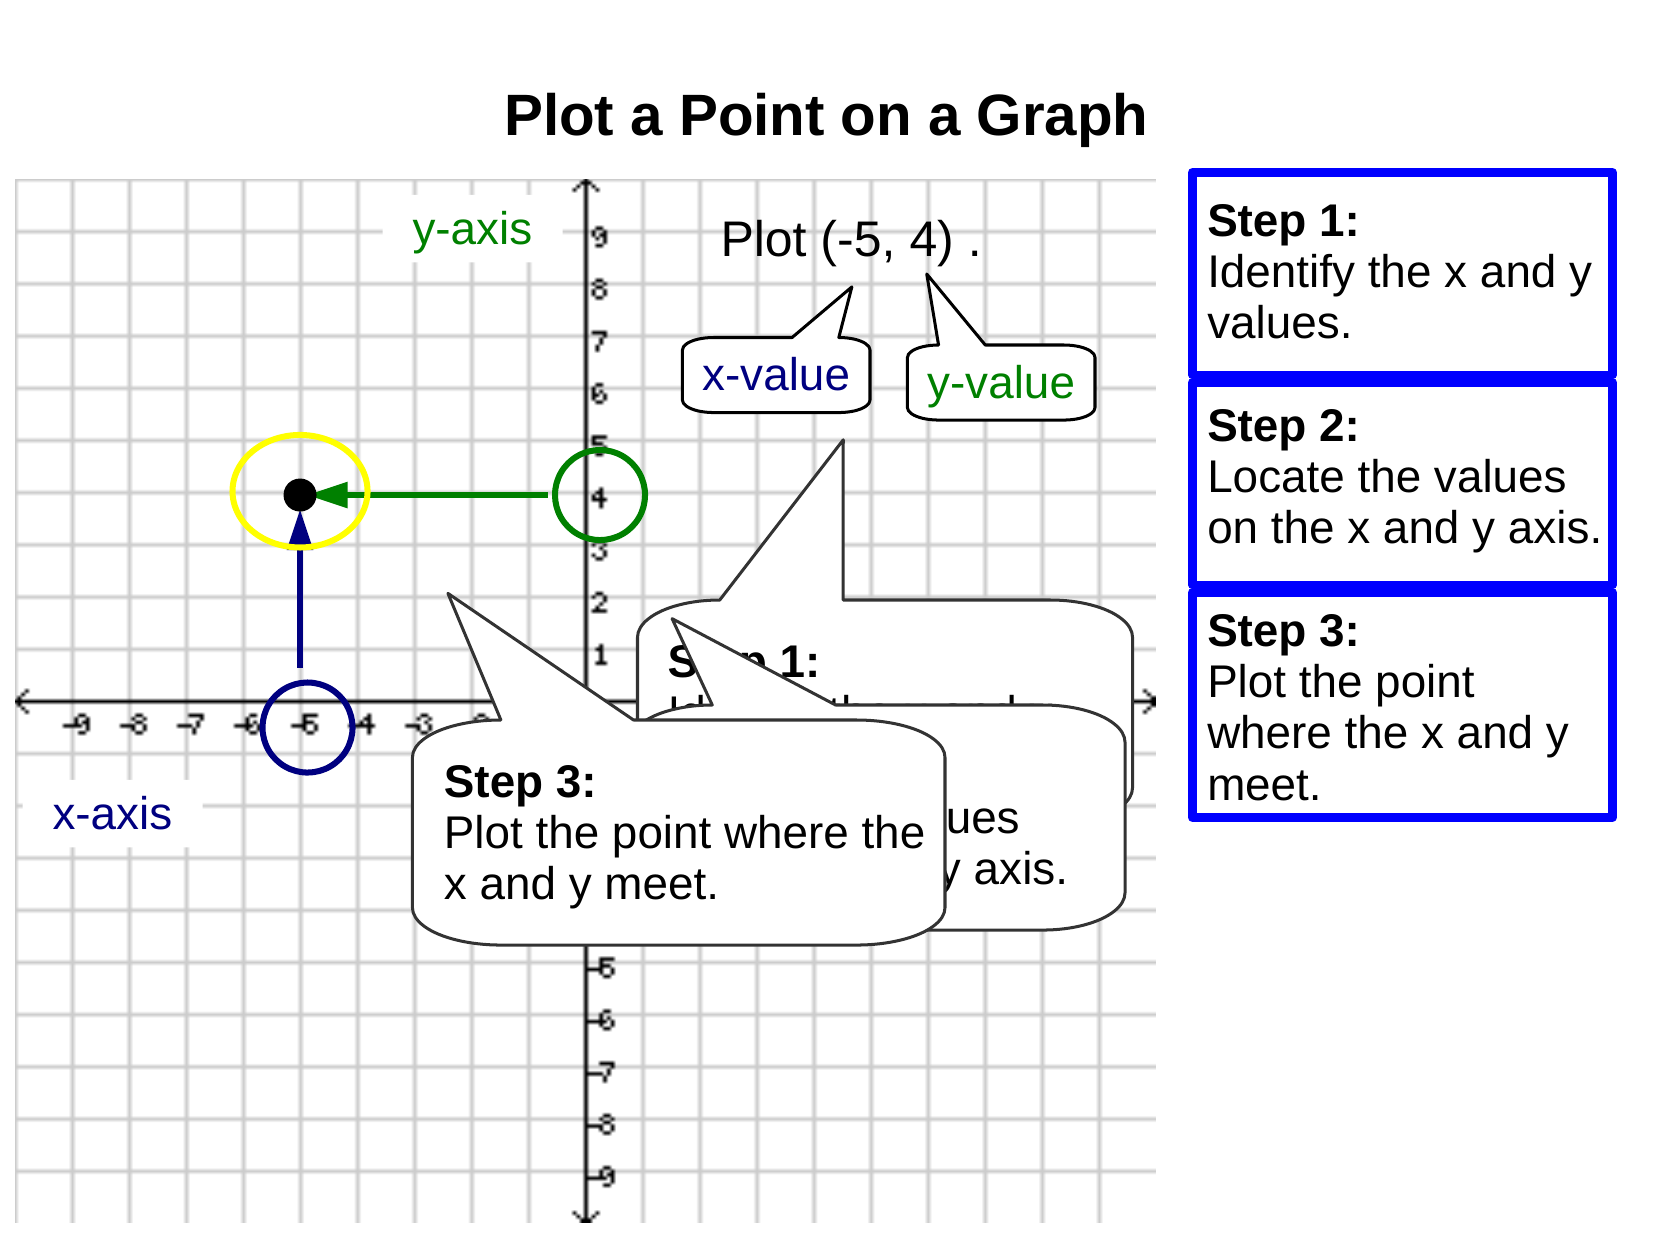

Plot a Point on a Graph
Step 1:
Identify the x and y values.
Step 2:
Locate the values on the x and y axis.
Step 3:
Plot the point where the x and y meet.
y-axis
Plot (-5, 4) .
x-value
y-value
Step 1:
Identify the x and y
values.
Step 2:
Locate the values
 on the x and y axis.
Step 3:
Plot the point where the
x and y meet.
x-axis